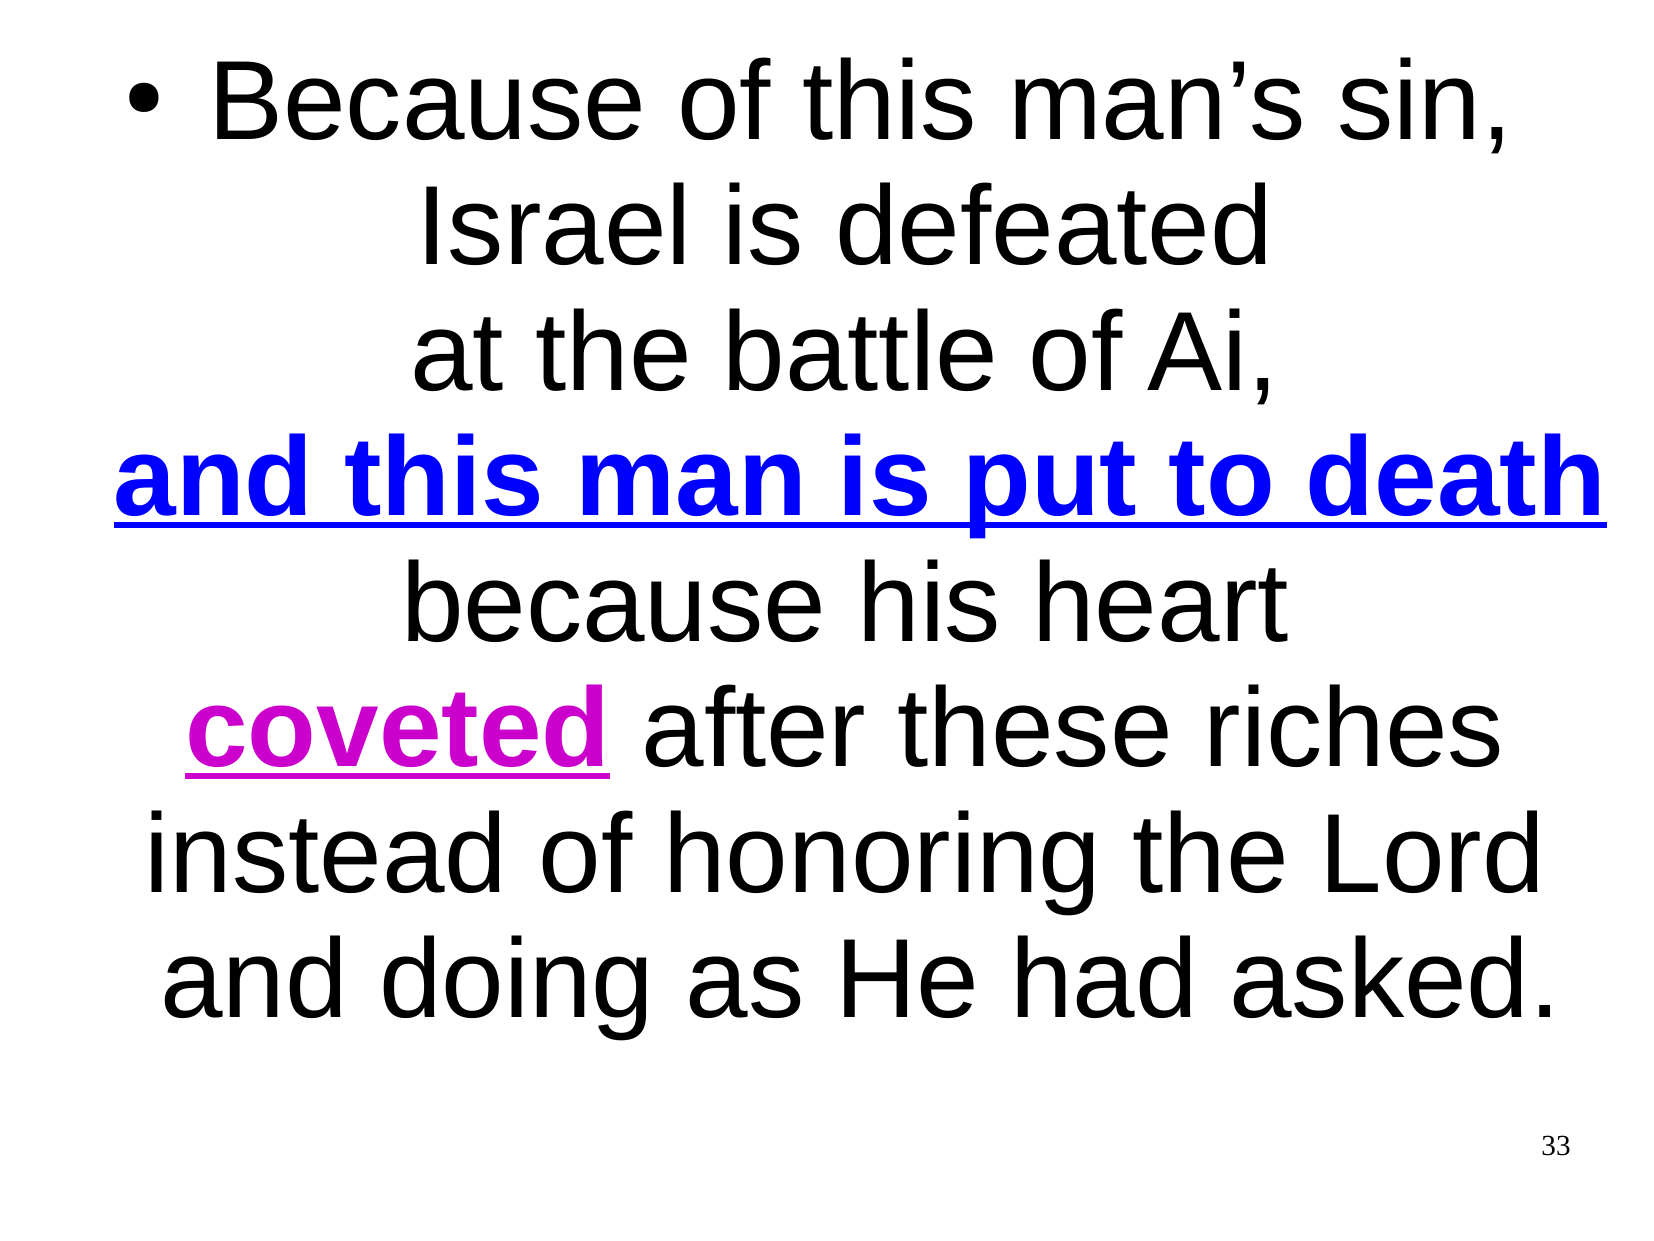

# Because of this man’s sin, Israel is defeated at the battle of Ai, and this man is put to death because his heart coveted after these riches instead of honoring the Lord and doing as He had asked.
33